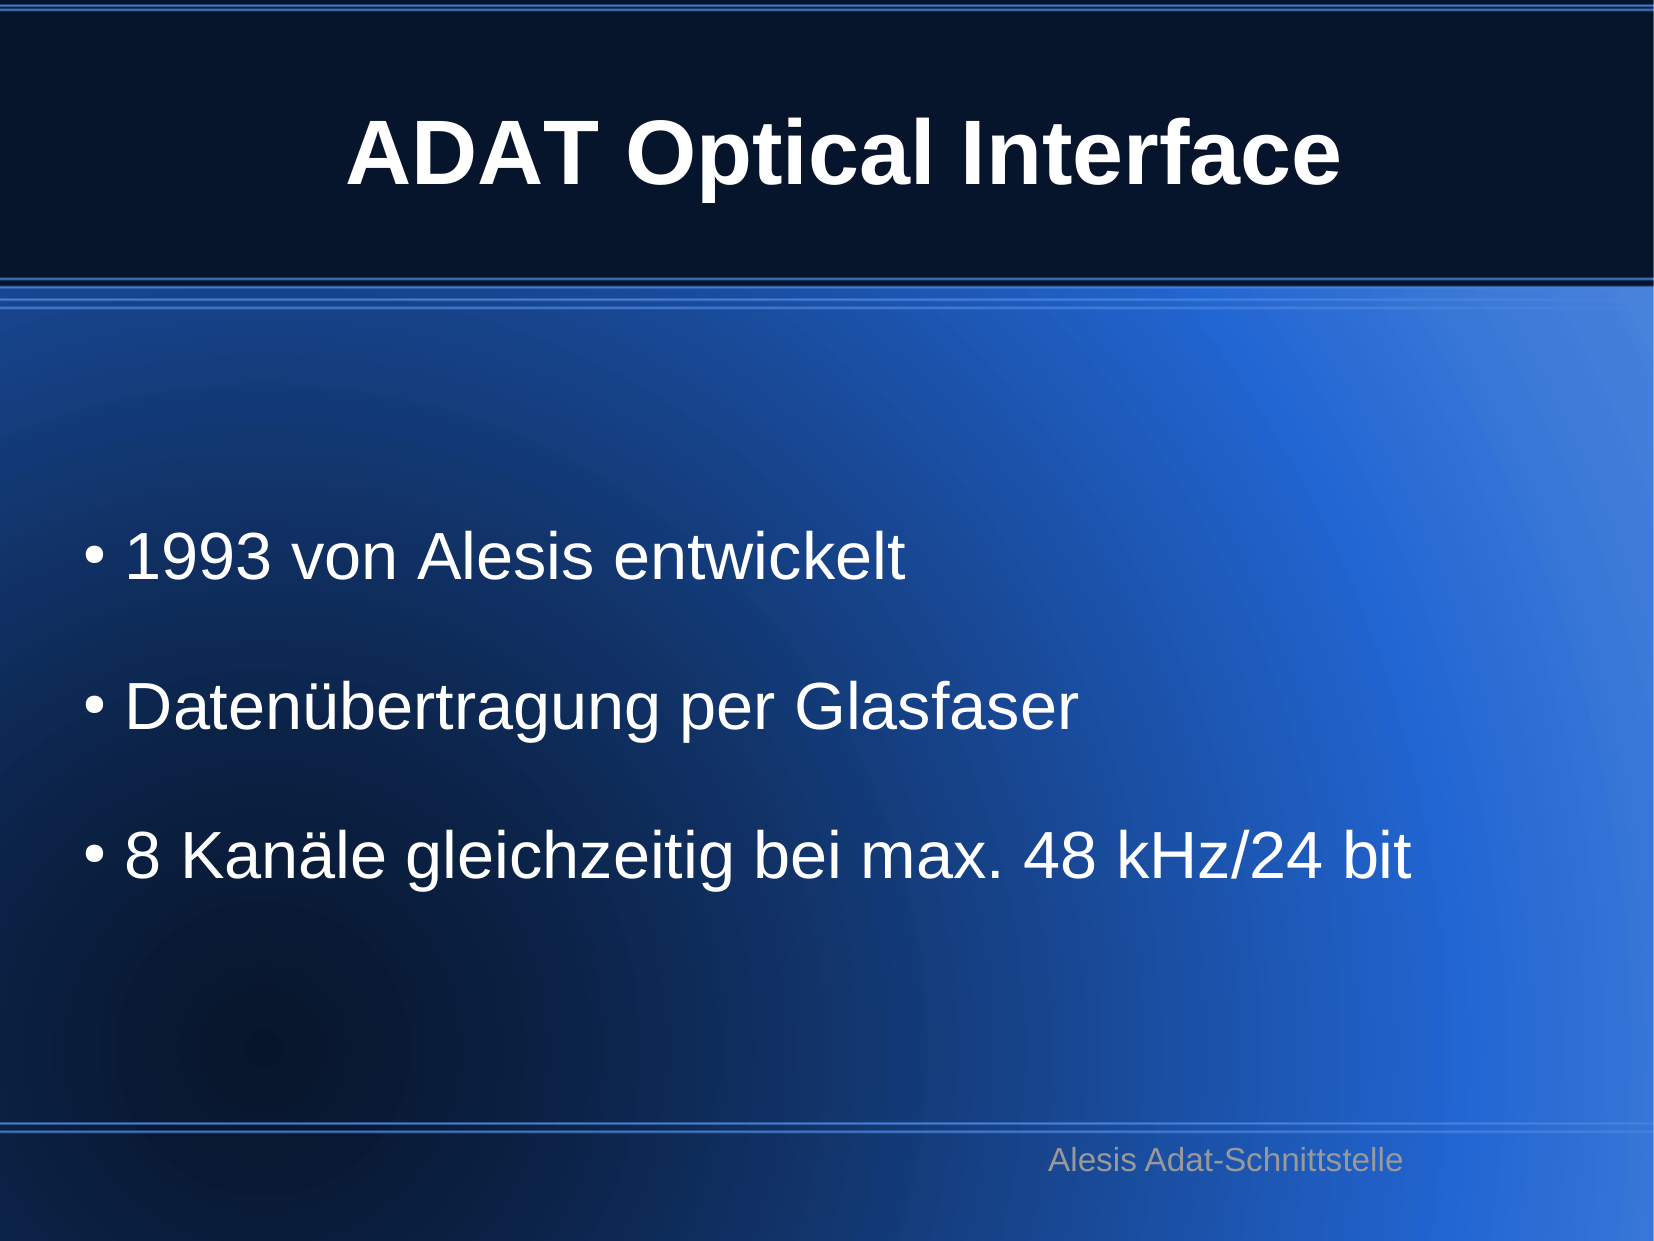

# ADAT Optical Interface
 1993 von Alesis entwickelt
 Datenübertragung per Glasfaser
 8 Kanäle gleichzeitig bei max. 48 kHz/24 bit
Alesis Adat-Schnittstelle